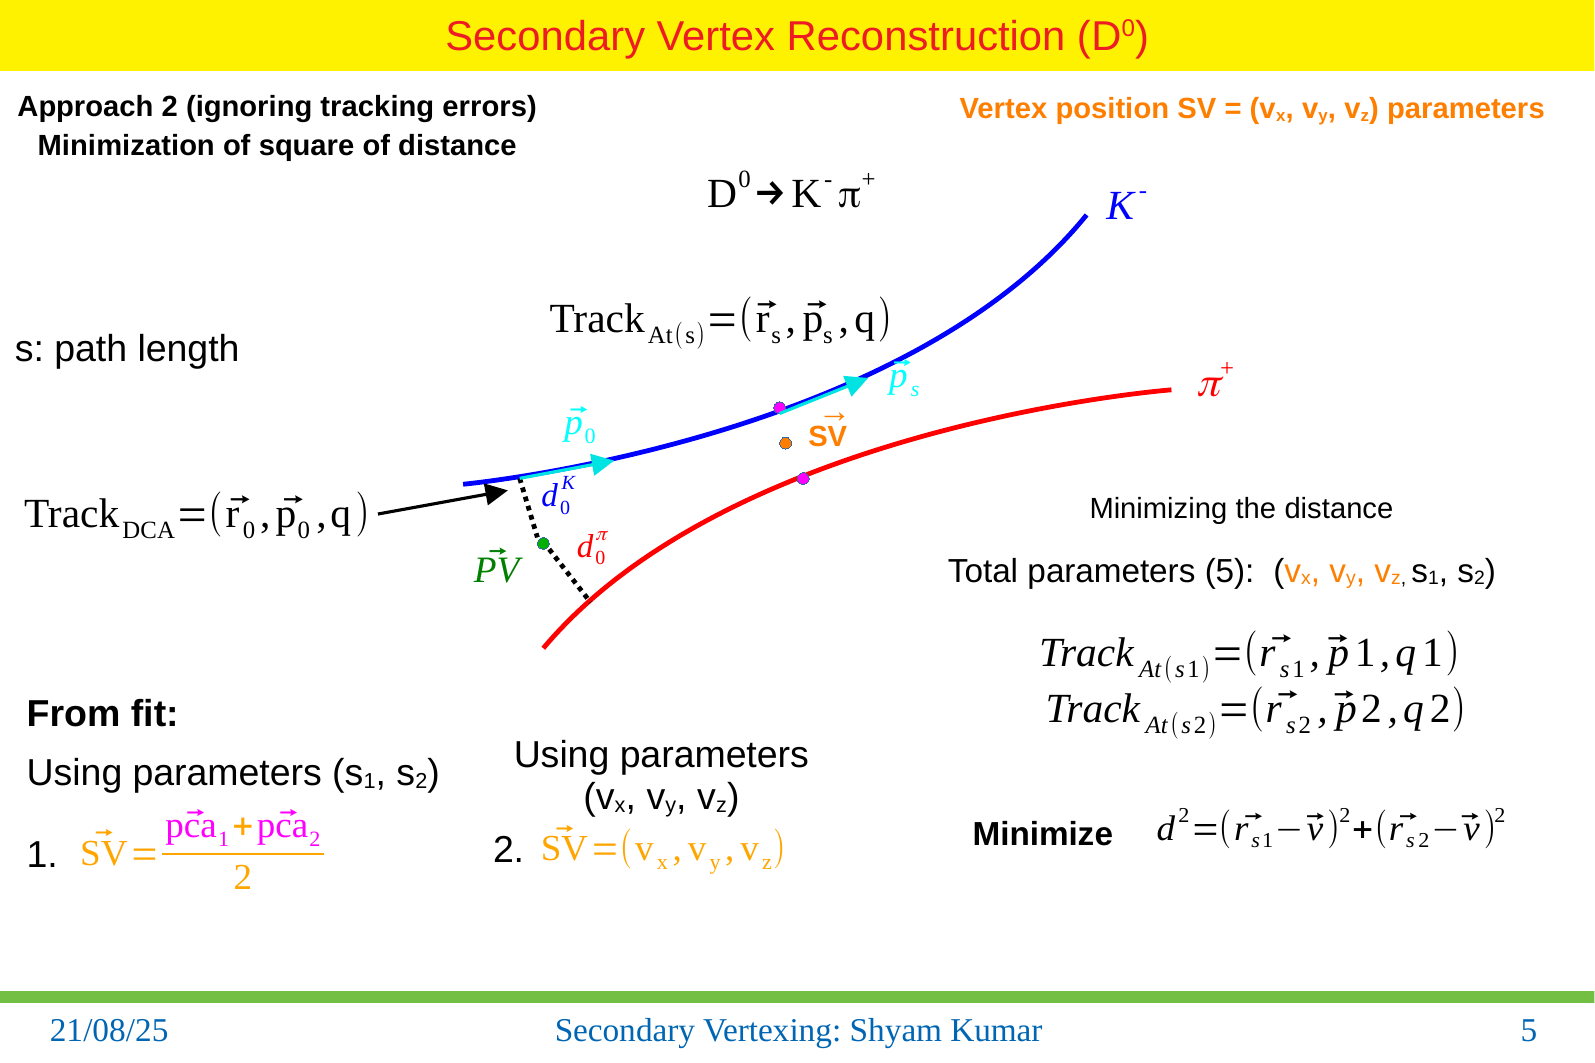

# Secondary Vertex Reconstruction (D0)
Approach 2 (ignoring tracking errors)
Minimization of square of distance
Vertex position SV = (vx, vy, vz) parameters
s: path length
→
SV
Minimizing the distance
Total parameters (5): (vx, vy, vz, s1, s2)
From fit:
Using parameters (vx, vy, vz)
Using parameters (s1, s2)
Minimize
2.
1.
21/08/25
Secondary Vertexing: Shyam Kumar
5